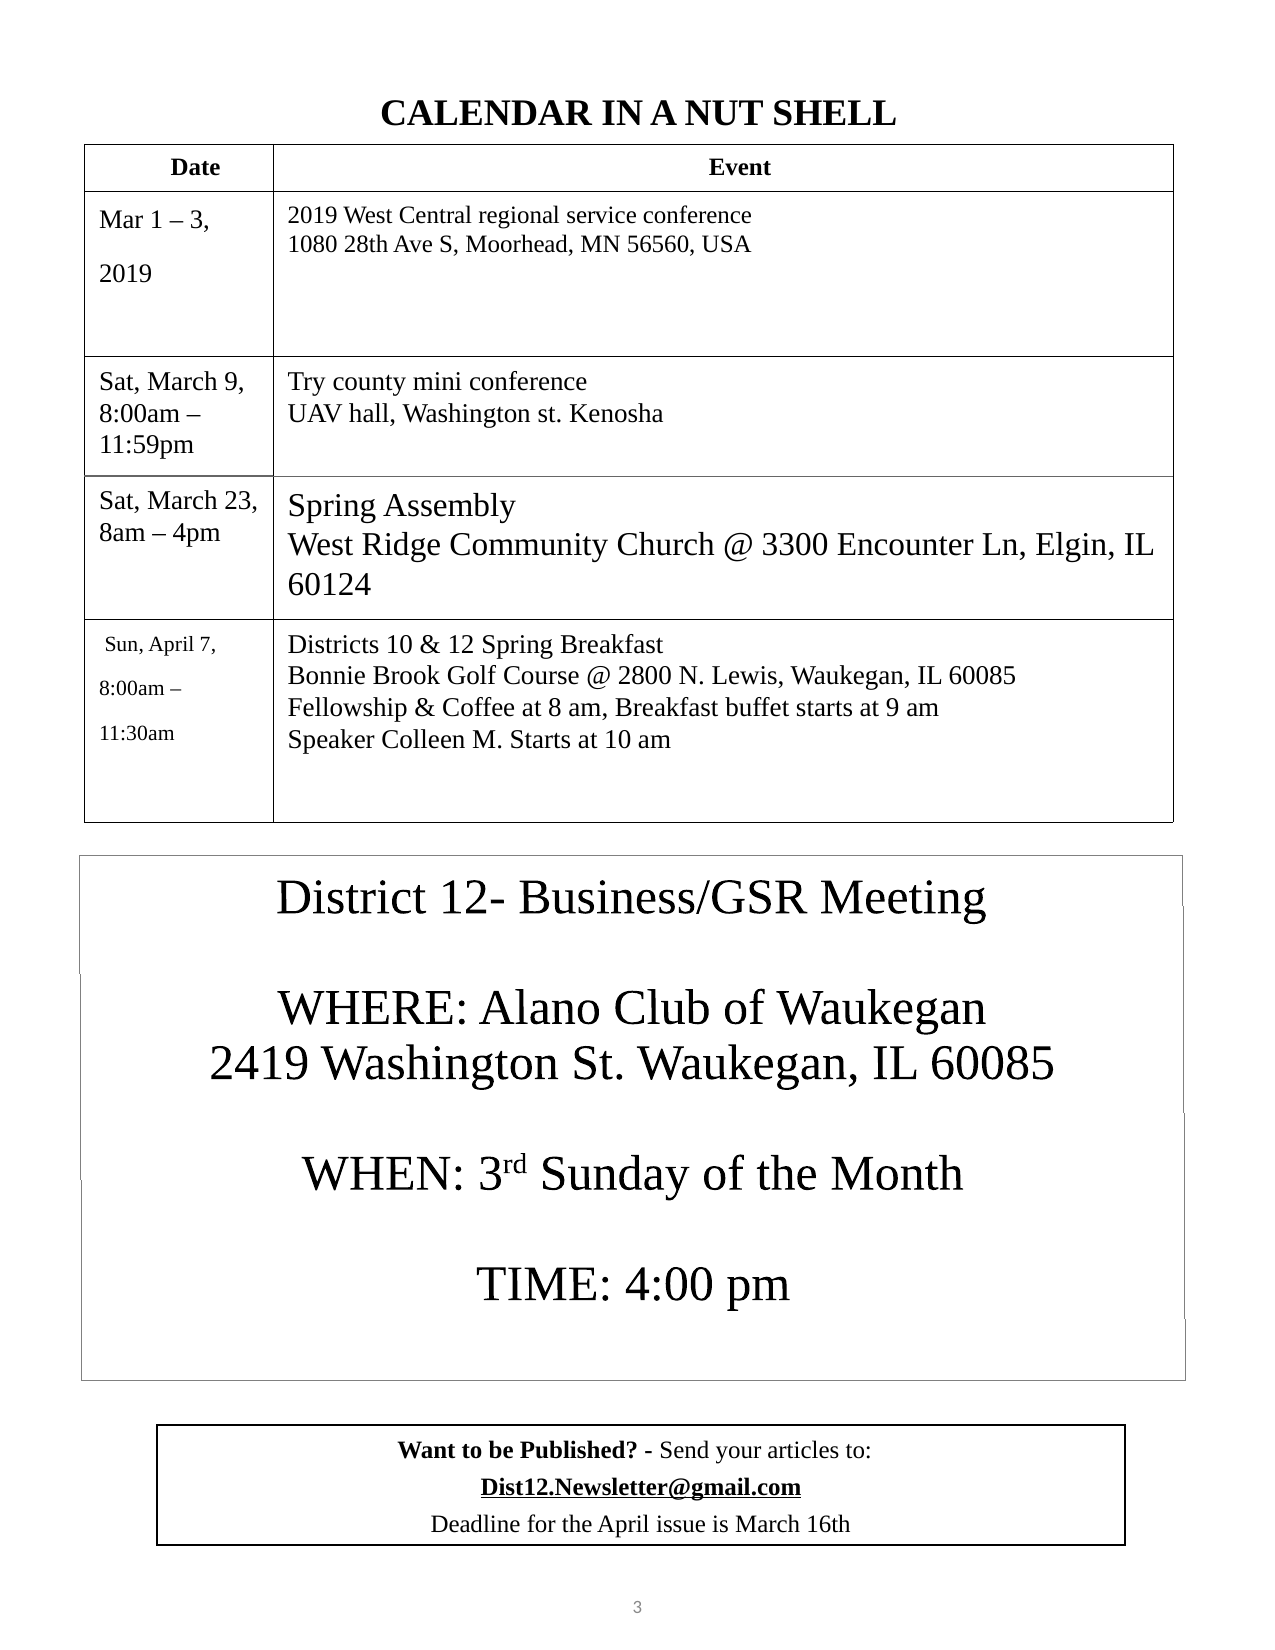

| | CALENDAR IN A NUT SHELL |
| --- | --- |
| Date | Event |
| Mar 1 – 3, 2019 | 2019 West Central regional service conference 1080 28th Ave S, Moorhead, MN 56560, USA |
| Sat, March 9, 8:00am – 11:59pm | Try county mini conference UAV hall, Washington st. Kenosha |
| Sat, March 23, 8am – 4pm | Spring Assembly West Ridge Community Church @ 3300 Encounter Ln, Elgin, IL 60124 |
| Sun, April 7, 8:00am – 11:30am | Districts 10 & 12 Spring Breakfast Bonnie Brook Golf Course @ 2800 N. Lewis, Waukegan, IL 60085 Fellowship & Coffee at 8 am, Breakfast buffet starts at 9 am Speaker Colleen M. Starts at 10 am |
District 12- Business/GSR Meeting
WHERE: Alano Club of Waukegan
2419 Washington St. Waukegan, IL 60085
WHEN: 3rd Sunday of the Month
TIME: 4:00 pm
Want to be Published? - Send your articles to:
Dist12.Newsletter@gmail.com
Deadline for the April issue is March 16th